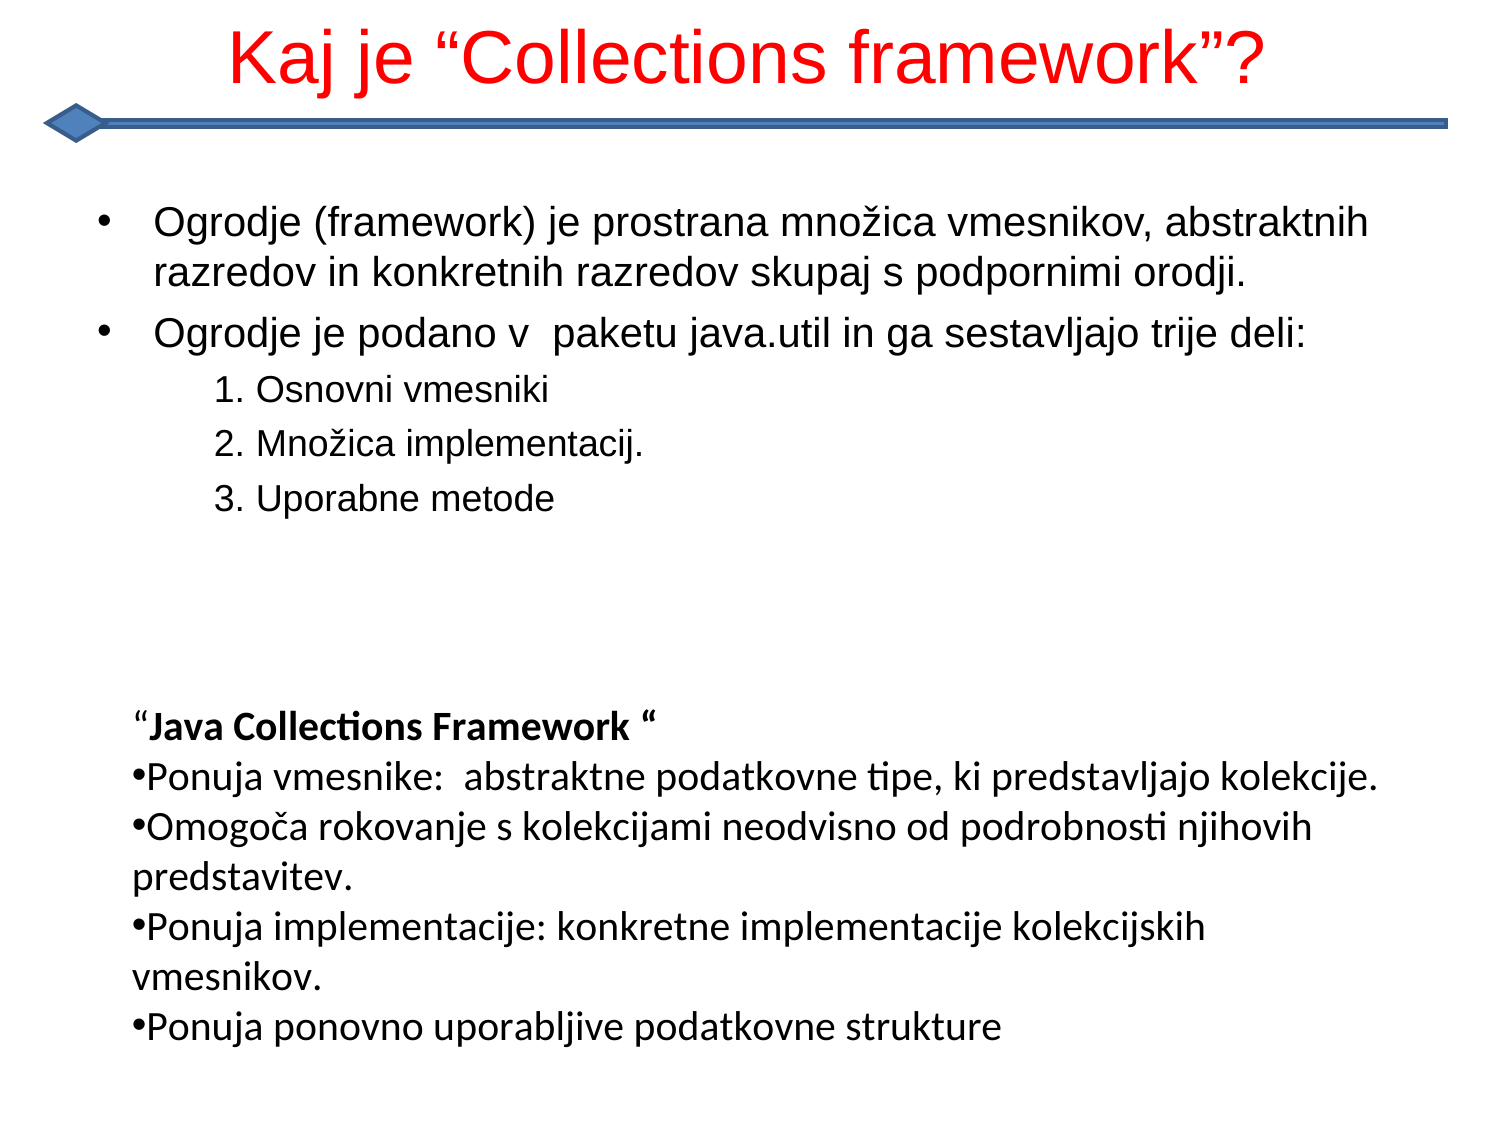

# Kaj je “Collections framework”?
Ogrodje (framework) je prostrana množica vmesnikov, abstraktnih razredov in konkretnih razredov skupaj s podpornimi orodji.
Ogrodje je podano v paketu java.util in ga sestavljajo trije deli:
 1. Osnovni vmesniki
 2. Množica implementacij.
 3. Uporabne metode
“Java Collections Framework “
Ponuja vmesnike: abstraktne podatkovne tipe, ki predstavljajo kolekcije.
Omogoča rokovanje s kolekcijami neodvisno od podrobnosti njihovih predstavitev.
Ponuja implementacije: konkretne implementacije kolekcijskih vmesnikov.
Ponuja ponovno uporabljive podatkovne strukture